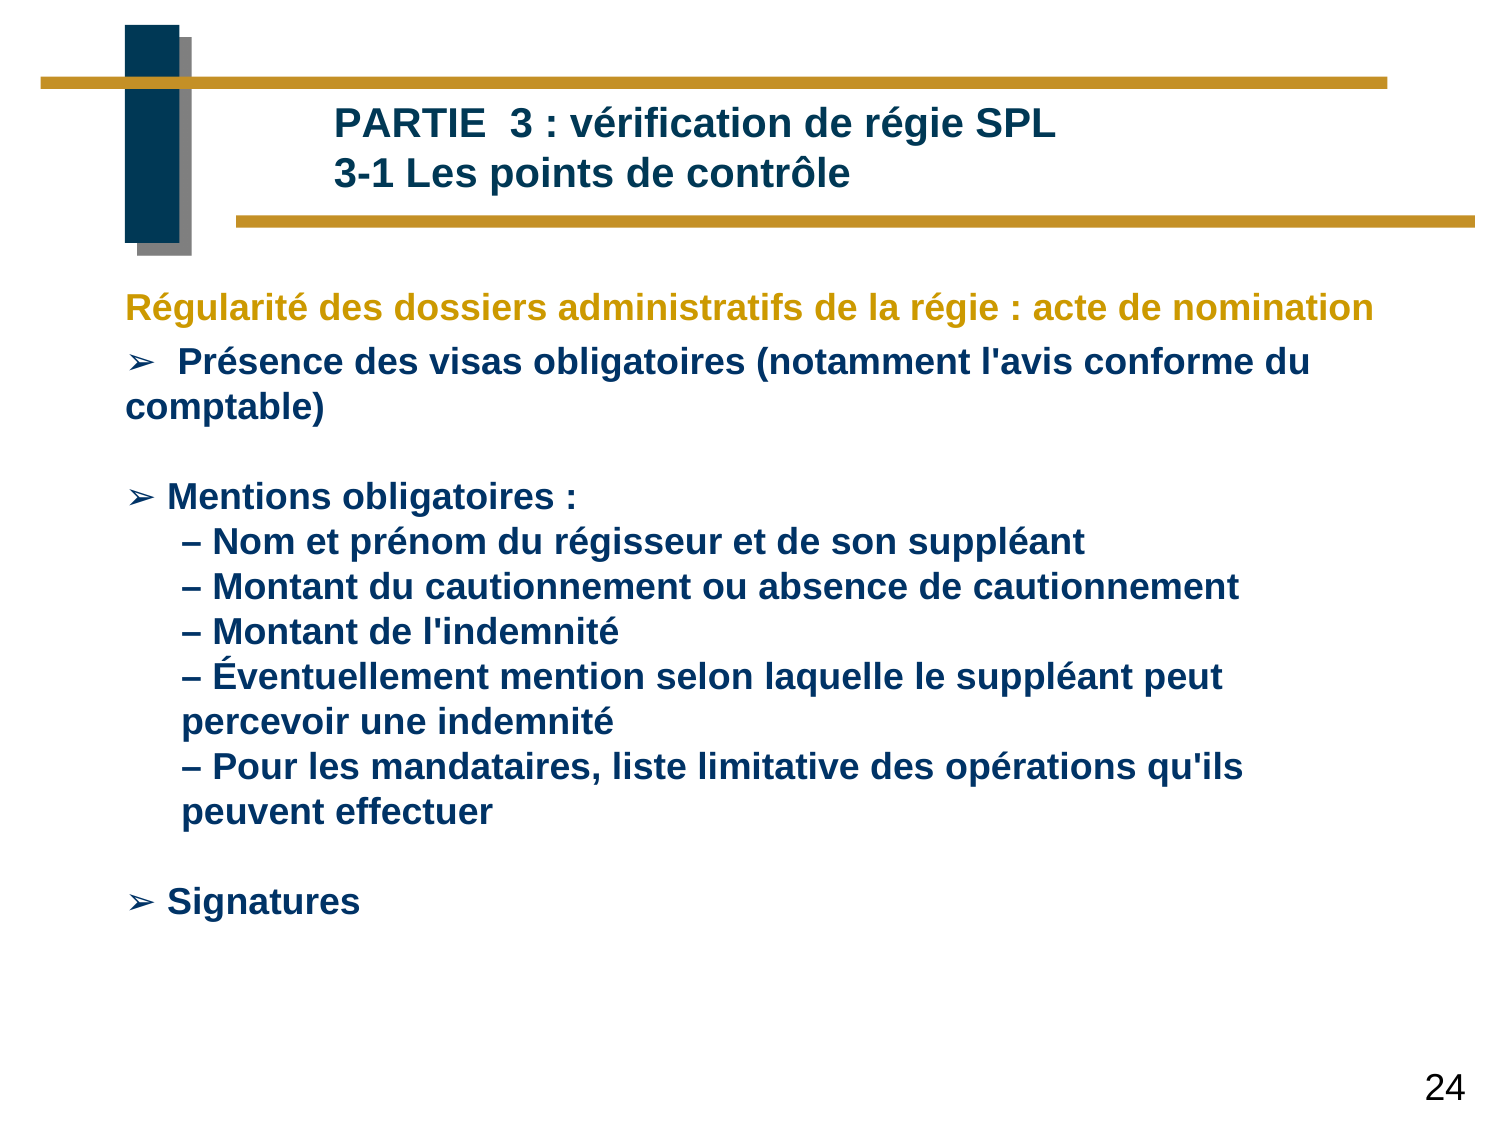

#
PARTIE 3 : vérification de régie SPL
3-1 Les points de contrôle
Régularité des dossiers administratifs de la régie : acte de nomination
➢ Présence des visas obligatoires (notamment l'avis conforme du comptable)
➢ Mentions obligatoires :
– Nom et prénom du régisseur et de son suppléant
– Montant du cautionnement ou absence de cautionnement
– Montant de l'indemnité
– Éventuellement mention selon laquelle le suppléant peut percevoir une indemnité
– Pour les mandataires, liste limitative des opérations qu'ils peuvent effectuer
➢ Signatures
 24